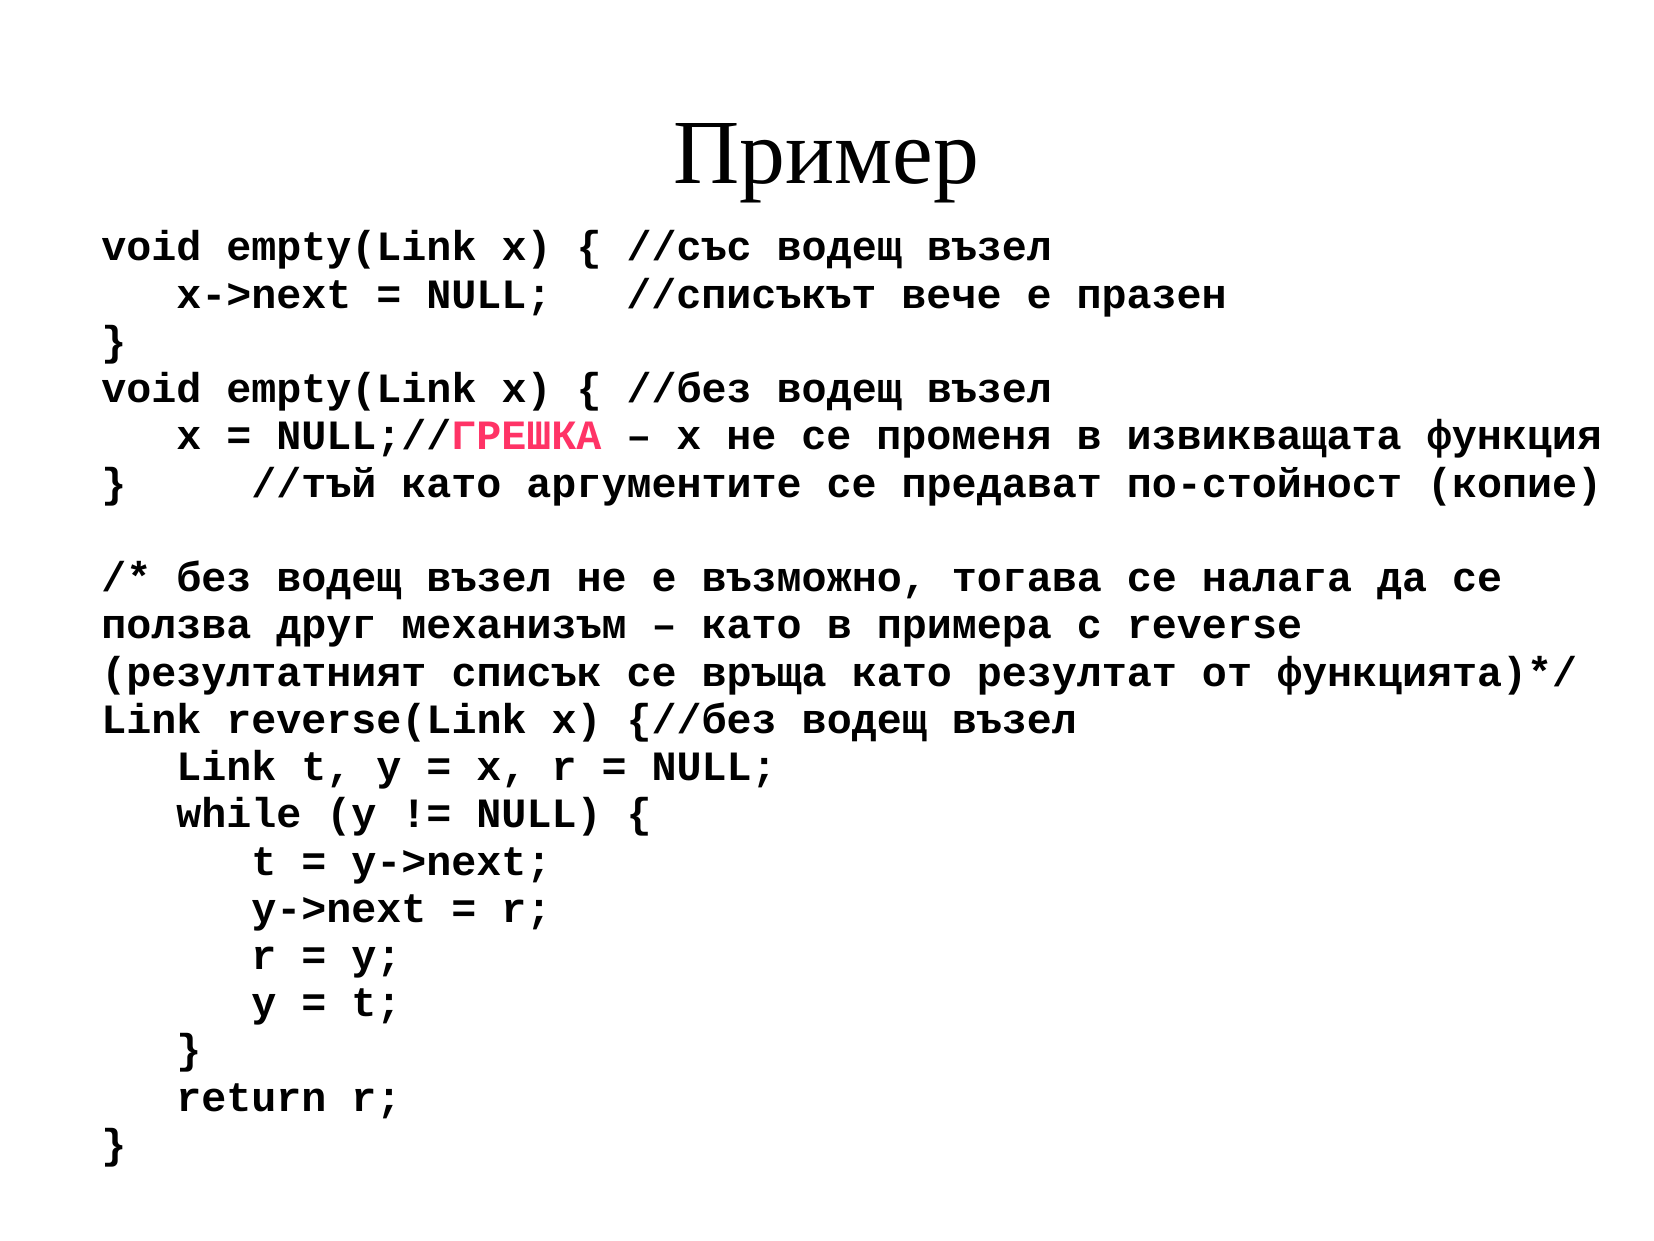

# Пример
void empty(Link x) { //със водещ възел
	x->next = NULL;	//списъкът вече е празен
}
void empty(Link x) { //без водещ възел
	x = NULL;//ГРЕШКА – x не се променя в извикващата функция
}		//тъй като аргументите се предават по-стойност (копие)
/* без водещ възел не е възможно, тогава се налага да се ползва друг механизъм – като в примера с reverse (резултатният списък се връща като резултат от функцията)*/
Link reverse(Link x) {//без водещ възел
	Link t, y = x, r = NULL;
	while (y != NULL) {
		t = y->next;
		y->next = r;
		r = y;
		y = t;
	}
	return r;
}